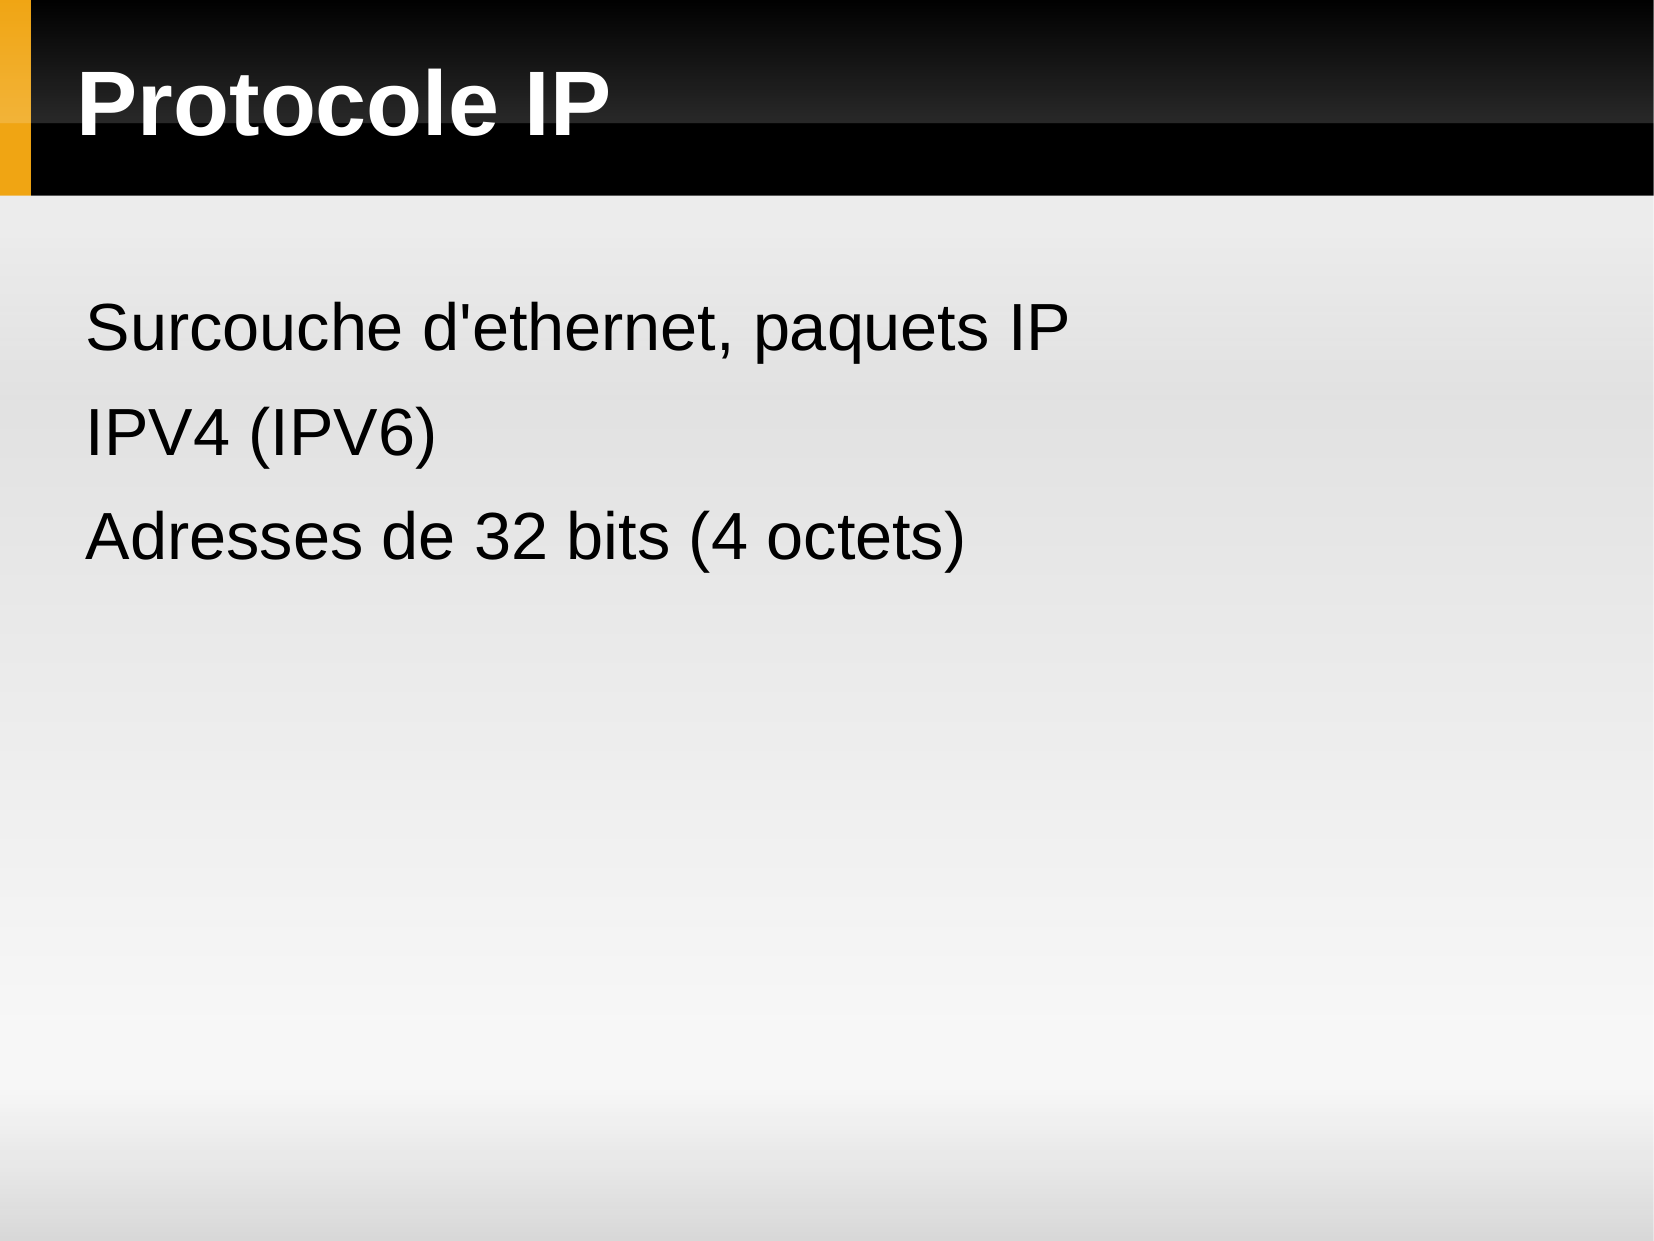

# Protocole IP
Surcouche d'ethernet, paquets IP
IPV4 (IPV6)
Adresses de 32 bits (4 octets)